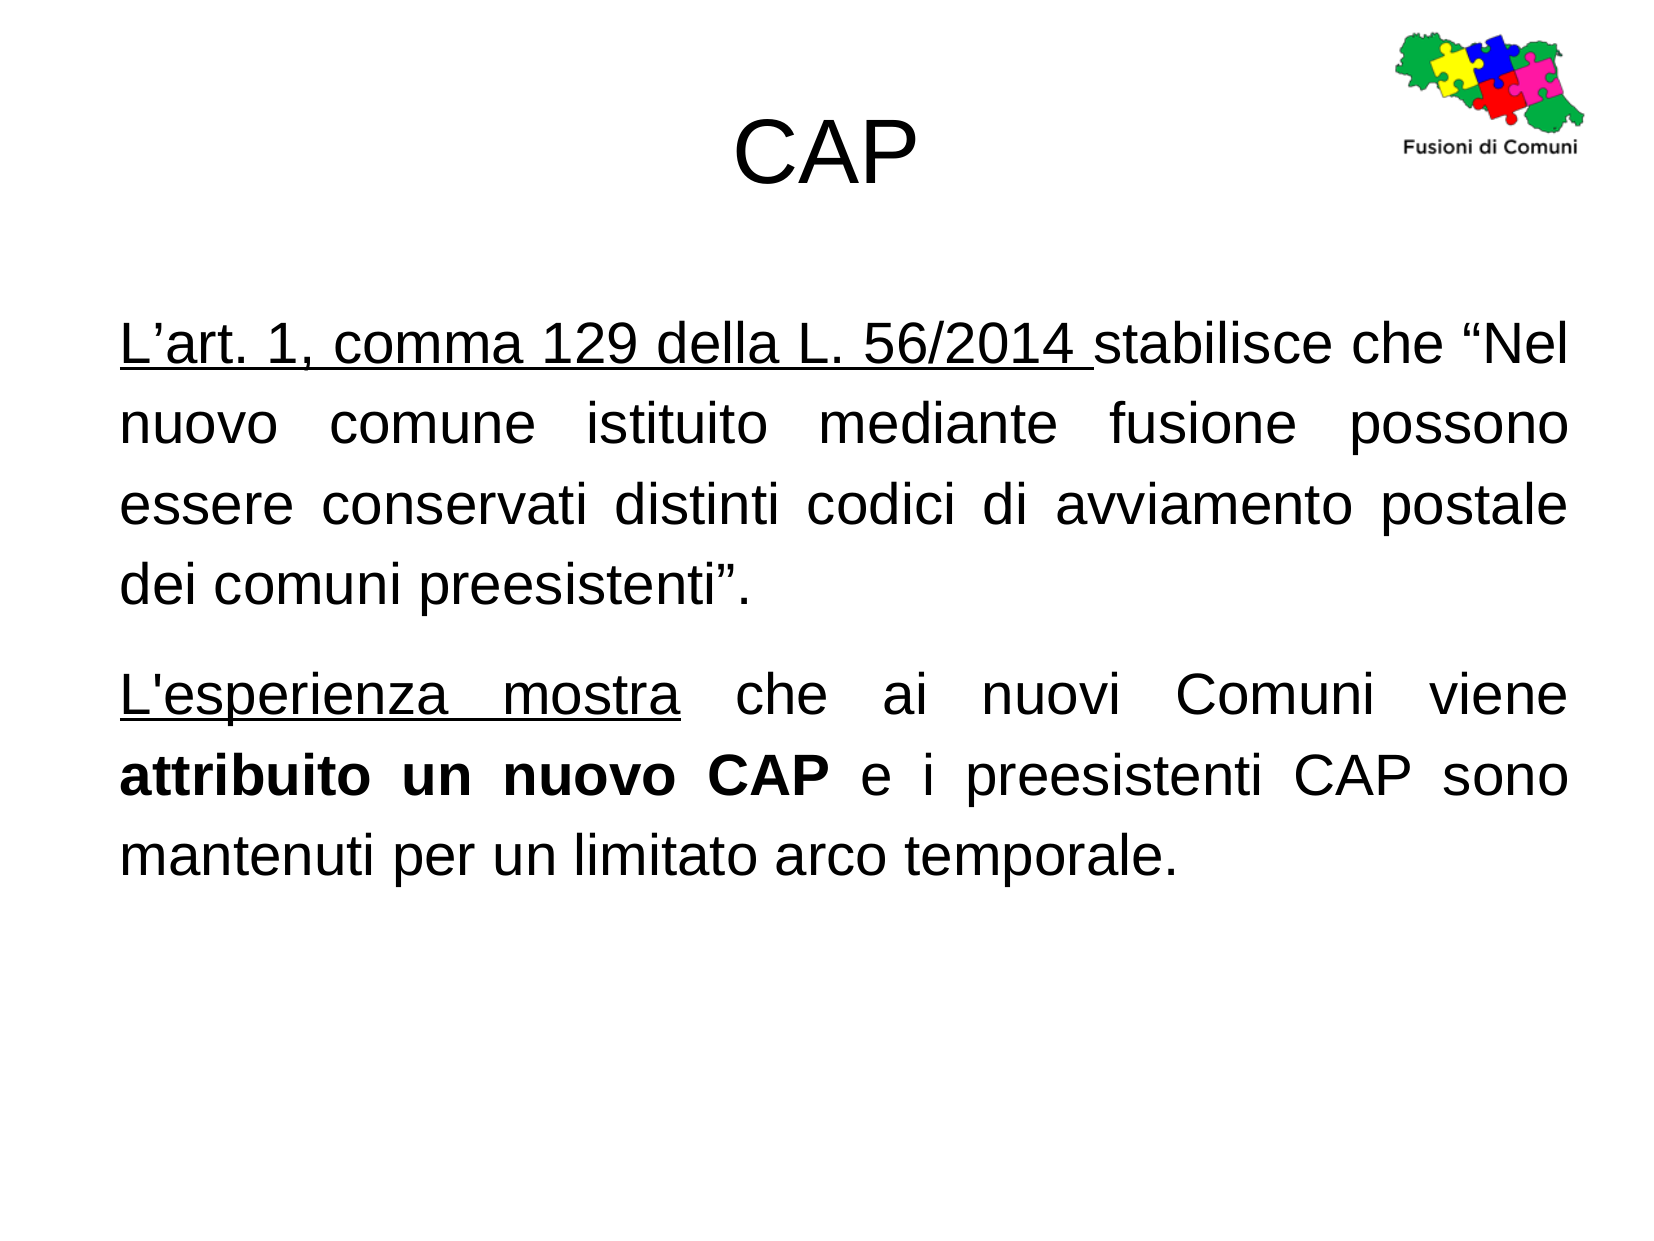

# CAP
L’art. 1, comma 129 della L. 56/2014 stabilisce che “Nel nuovo comune istituito mediante fusione possono essere conservati distinti codici di avviamento postale dei comuni preesistenti”.
L'esperienza mostra che ai nuovi Comuni viene attribuito un nuovo CAP e i preesistenti CAP sono mantenuti per un limitato arco temporale.